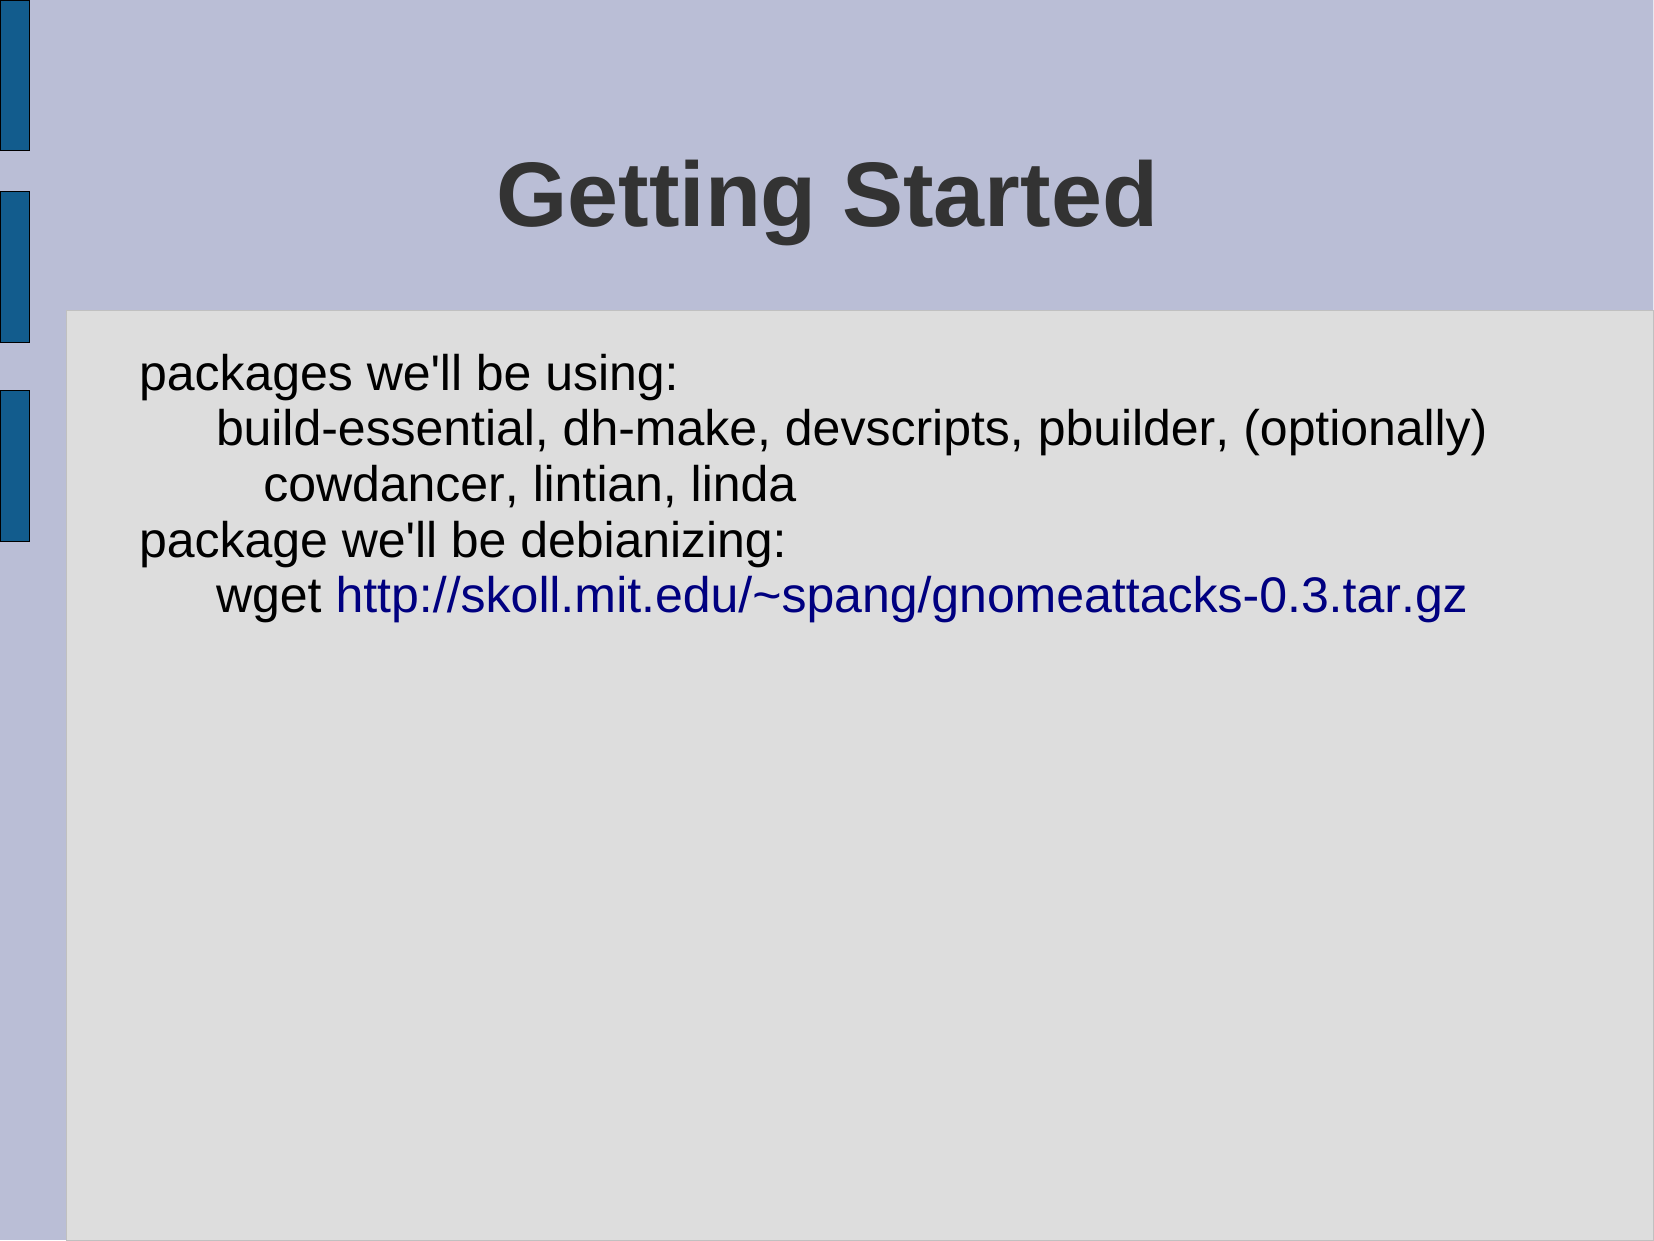

# Getting Started
packages we'll be using:
build-essential, dh-make, devscripts, pbuilder, (optionally) cowdancer, lintian, linda
package we'll be debianizing:
wget http://skoll.mit.edu/~spang/gnomeattacks-0.3.tar.gz